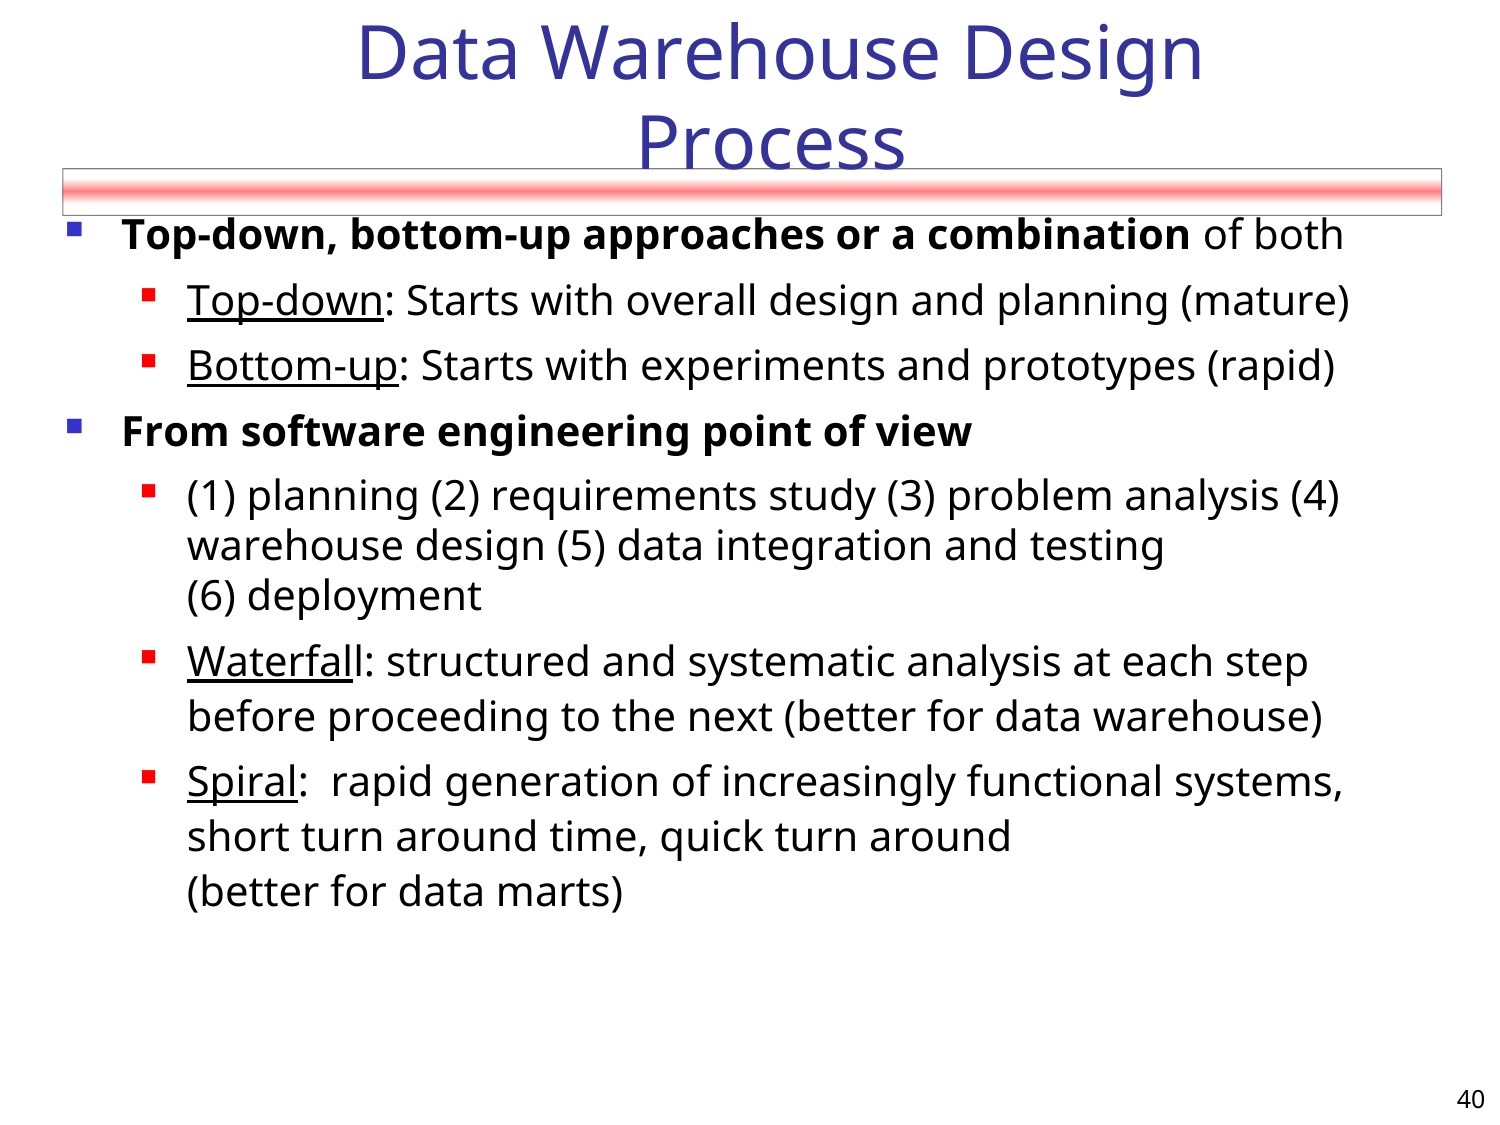

# Data Warehouse Design Process
Top-down, bottom-up approaches or a combination of both
Top-down: Starts with overall design and planning (mature)
Bottom-up: Starts with experiments and prototypes (rapid)
From software engineering point of view
(1) planning (2) requirements study (3) problem analysis (4) warehouse design (5) data integration and testing
(6) deployment
Waterfall: structured and systematic analysis at each step before proceeding to the next (better for data warehouse)
Spiral: rapid generation of increasingly functional systems, short turn around time, quick turn around
(better for data marts)